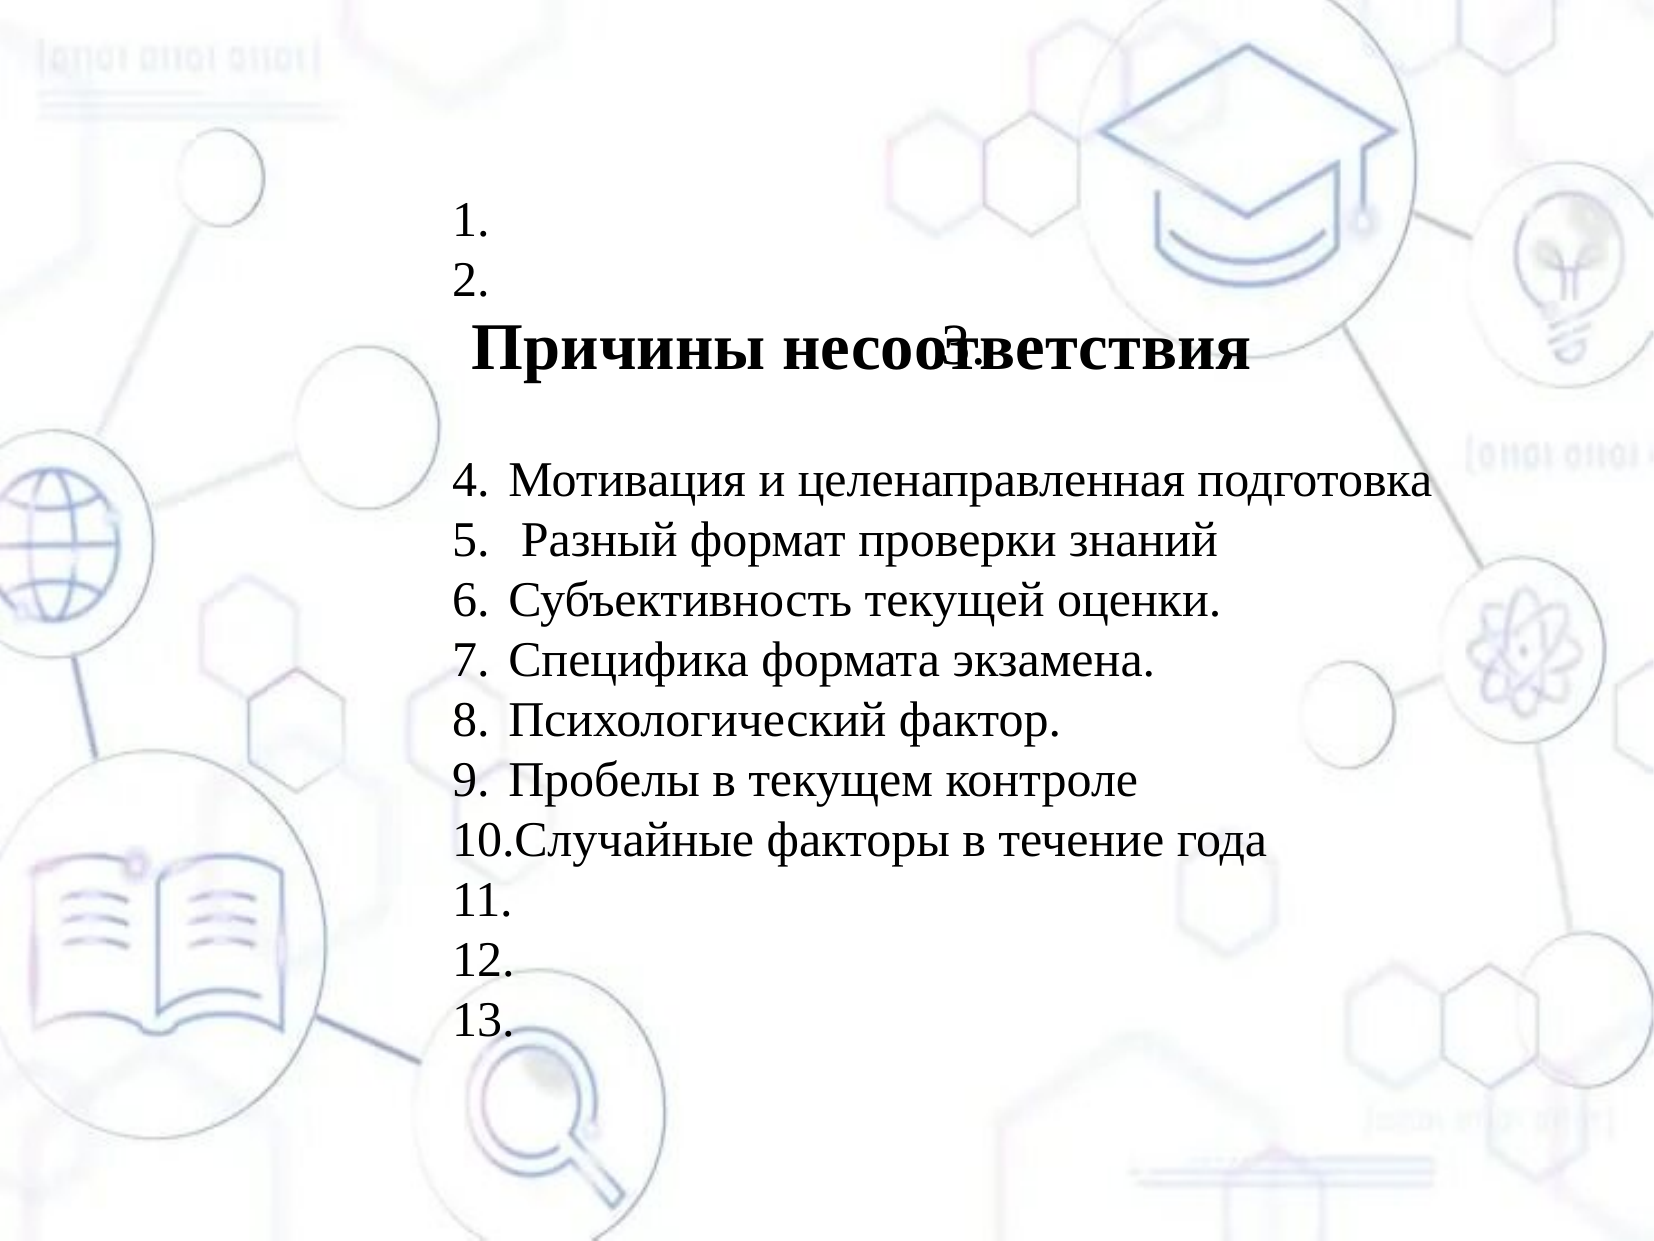

Причины несоответствия
Мотивация и целенаправленная подготовка
 Разный формат проверки знаний
Субъективность текущей оценки.
Специфика формата экзамена.
Психологический фактор.
Пробелы в текущем контроле
Случайные факторы в течение года